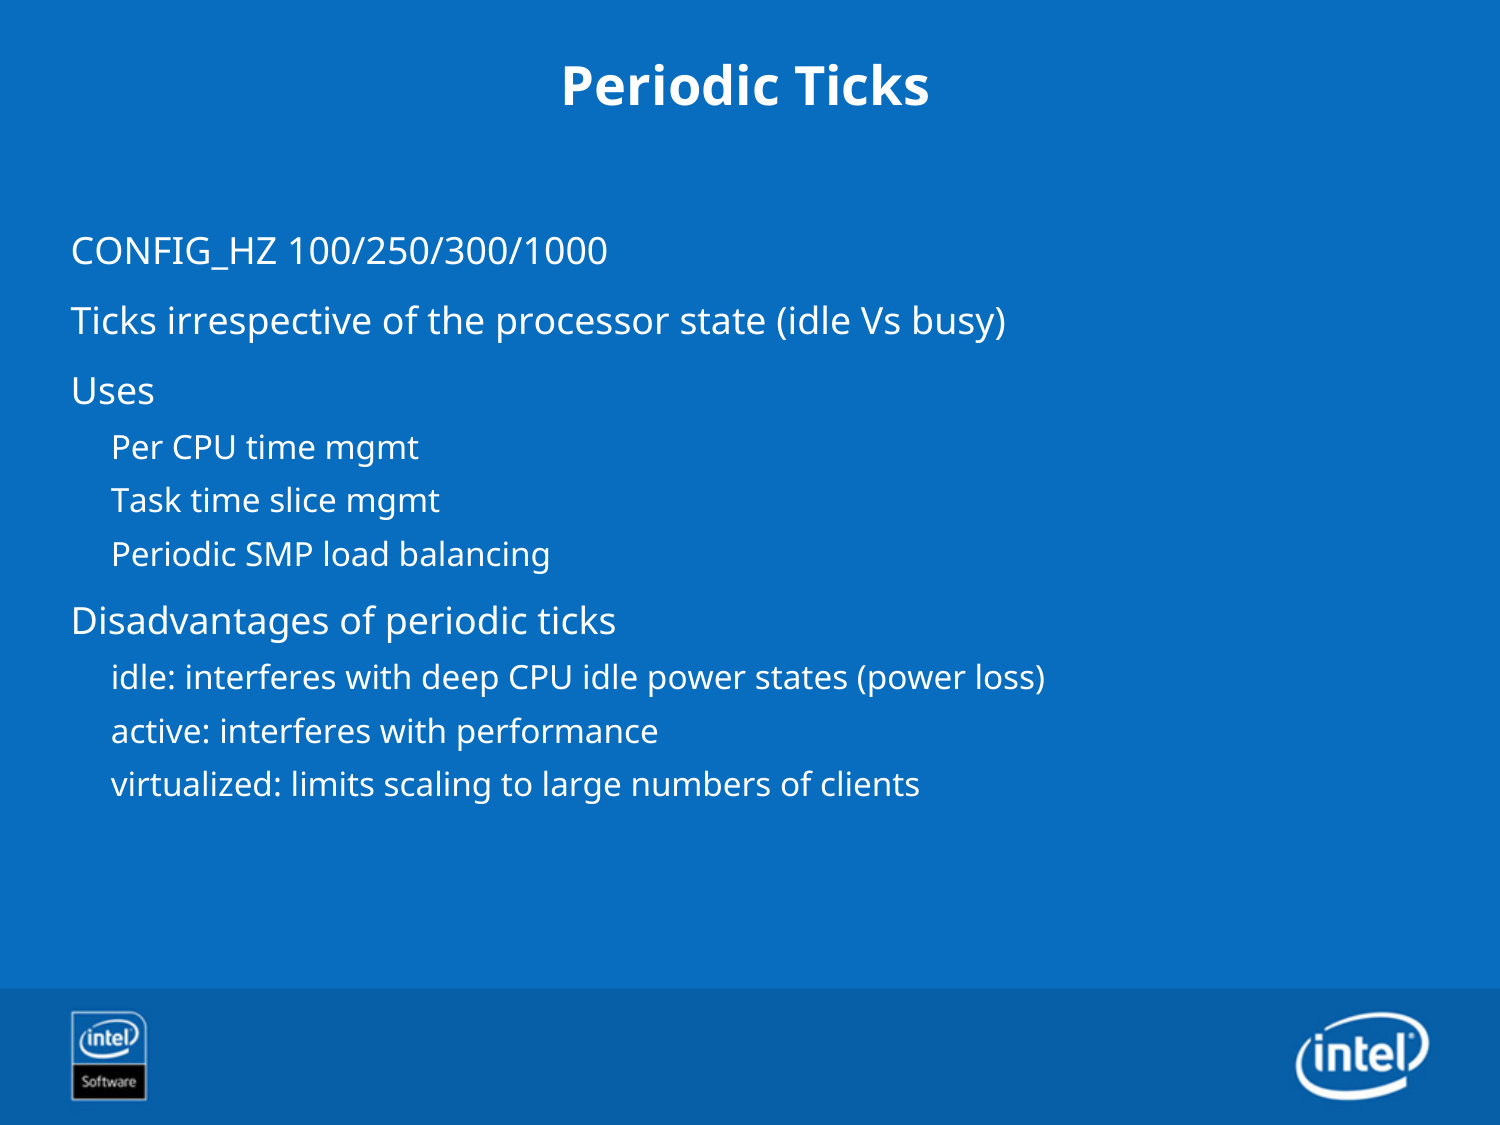

# Periodic Ticks
CONFIG_HZ 100/250/300/1000
Ticks irrespective of the processor state (idle Vs busy)
Uses
Per CPU time mgmt
Task time slice mgmt
Periodic SMP load balancing
Disadvantages of periodic ticks
idle: interferes with deep CPU idle power states (power loss)
active: interferes with performance
virtualized: limits scaling to large numbers of clients